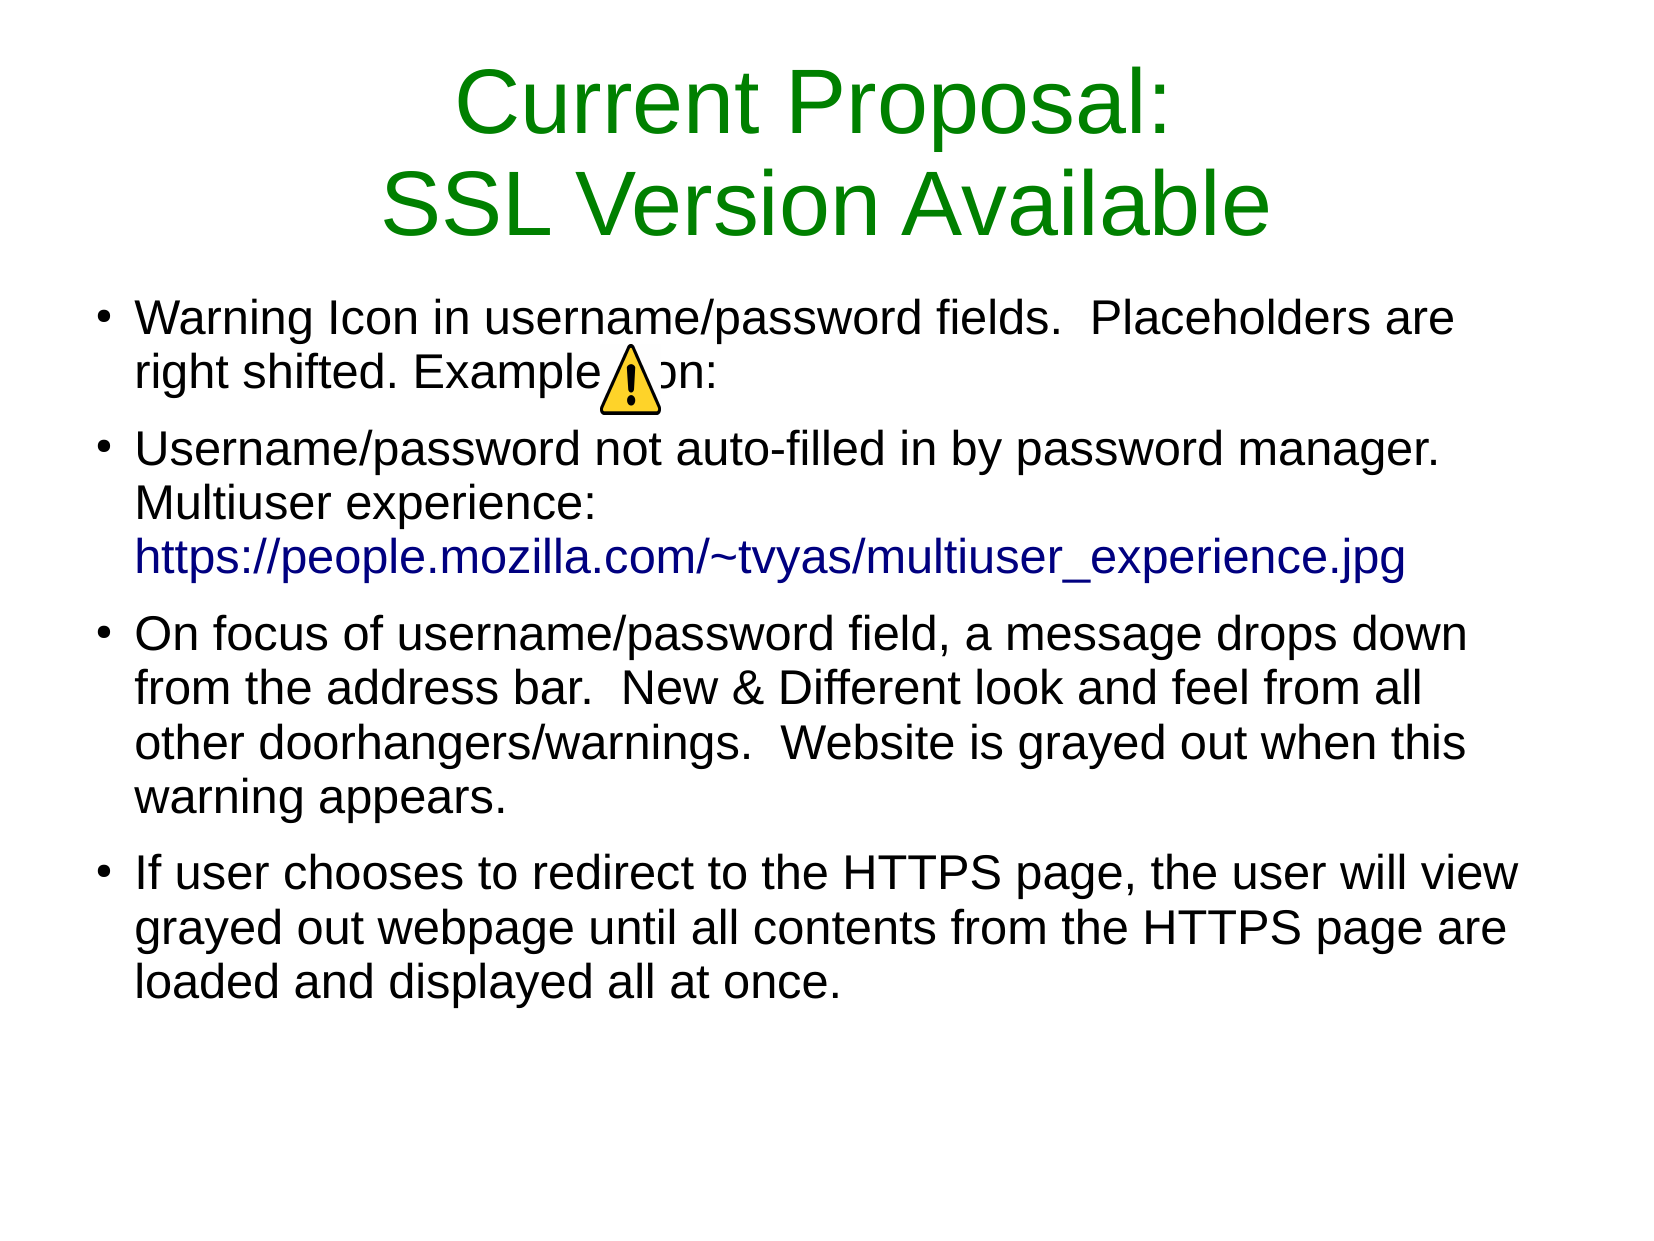

# Current Proposal: SSL Version Available
Warning Icon in username/password fields. Placeholders are right shifted. Example icon:
Username/password not auto-filled in by password manager. Multiuser experience: https://people.mozilla.com/~tvyas/multiuser_experience.jpg
On focus of username/password field, a message drops down from the address bar. New & Different look and feel from all other doorhangers/warnings. Website is grayed out when this warning appears.
If user chooses to redirect to the HTTPS page, the user will view grayed out webpage until all contents from the HTTPS page are loaded and displayed all at once.